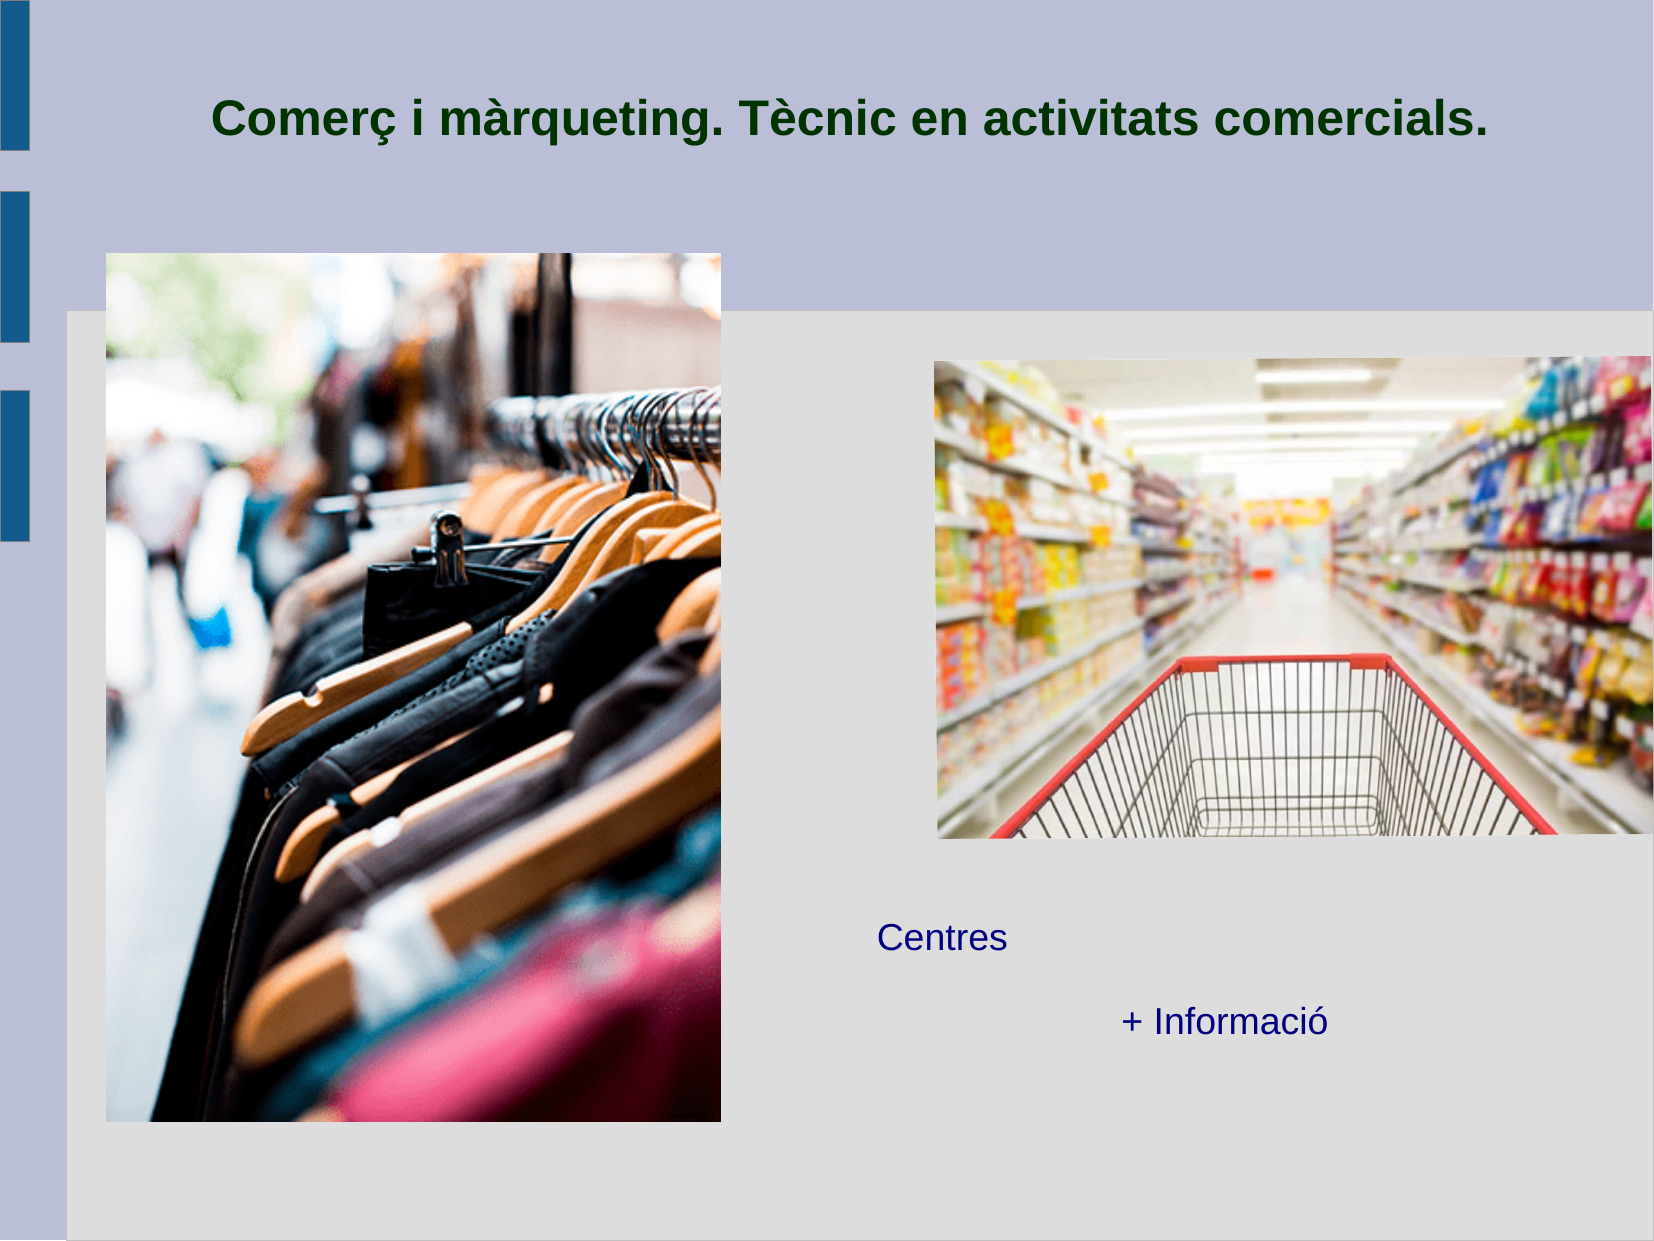

# Comerç i màrqueting. Tècnic en activitats comercials.
Centres
+ Informació